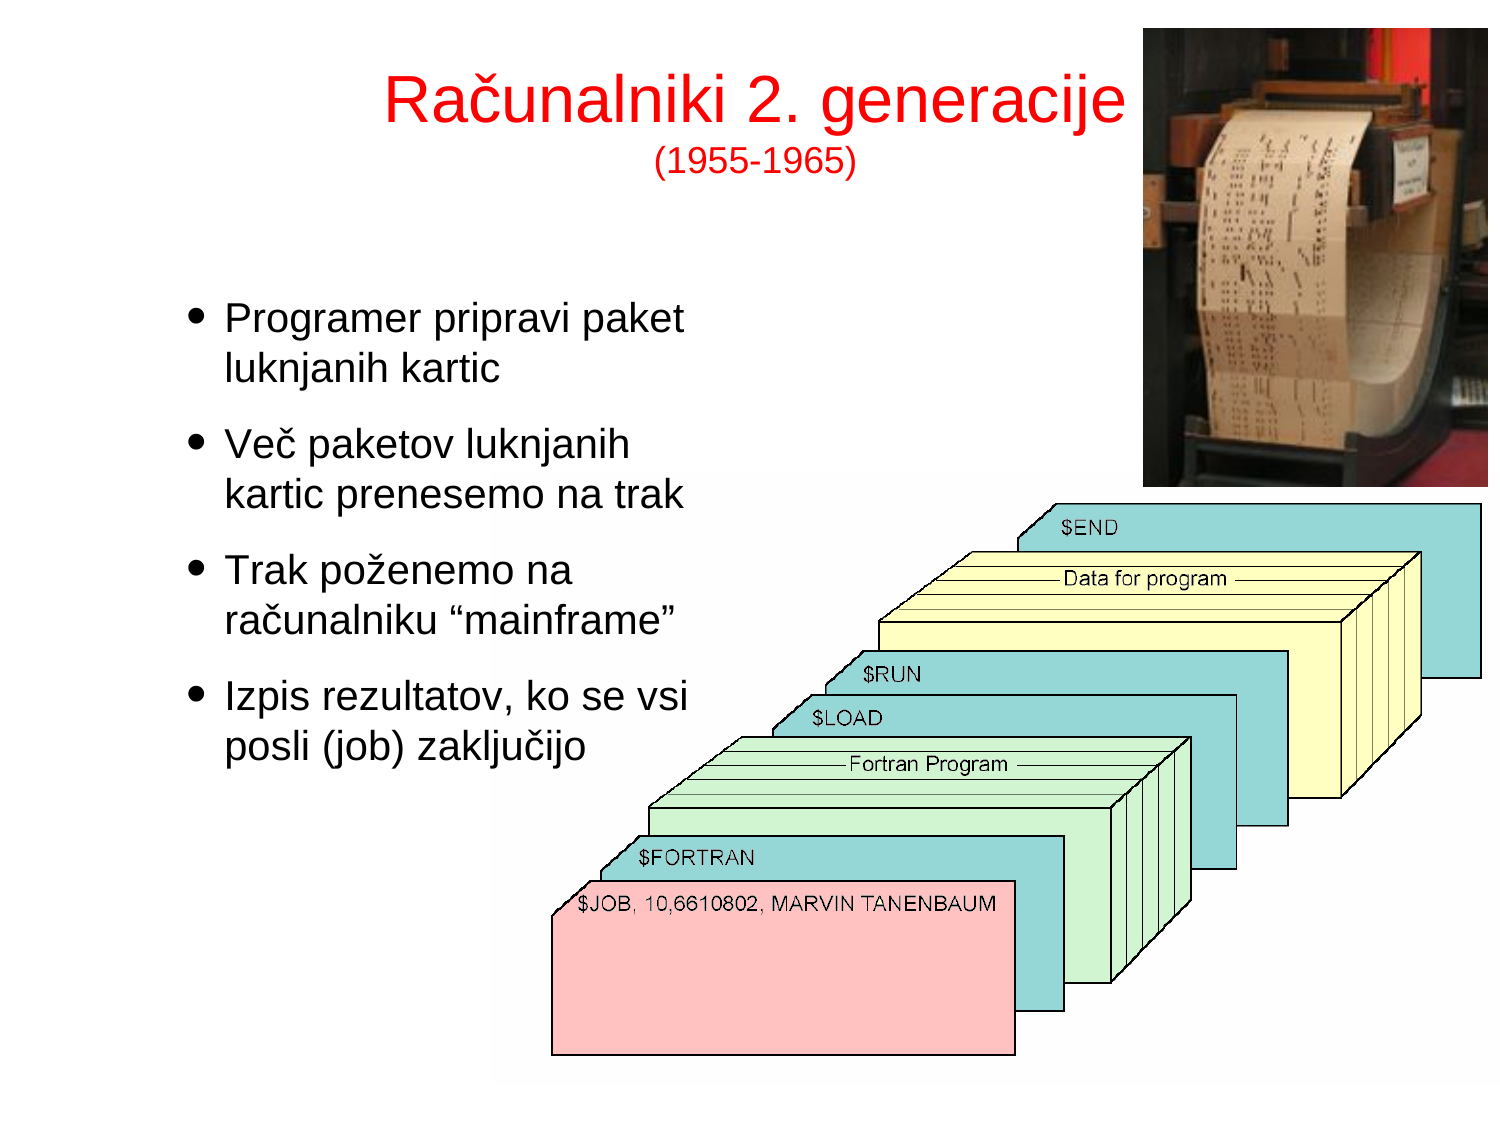

# Računalniki 2. generacije (1955-1965)
Programer pripravi paket luknjanih kartic
Več paketov luknjanih kartic prenesemo na trak
Trak poženemo na računalniku “mainframe”
Izpis rezultatov, ko se vsi posli (job) zaključijo